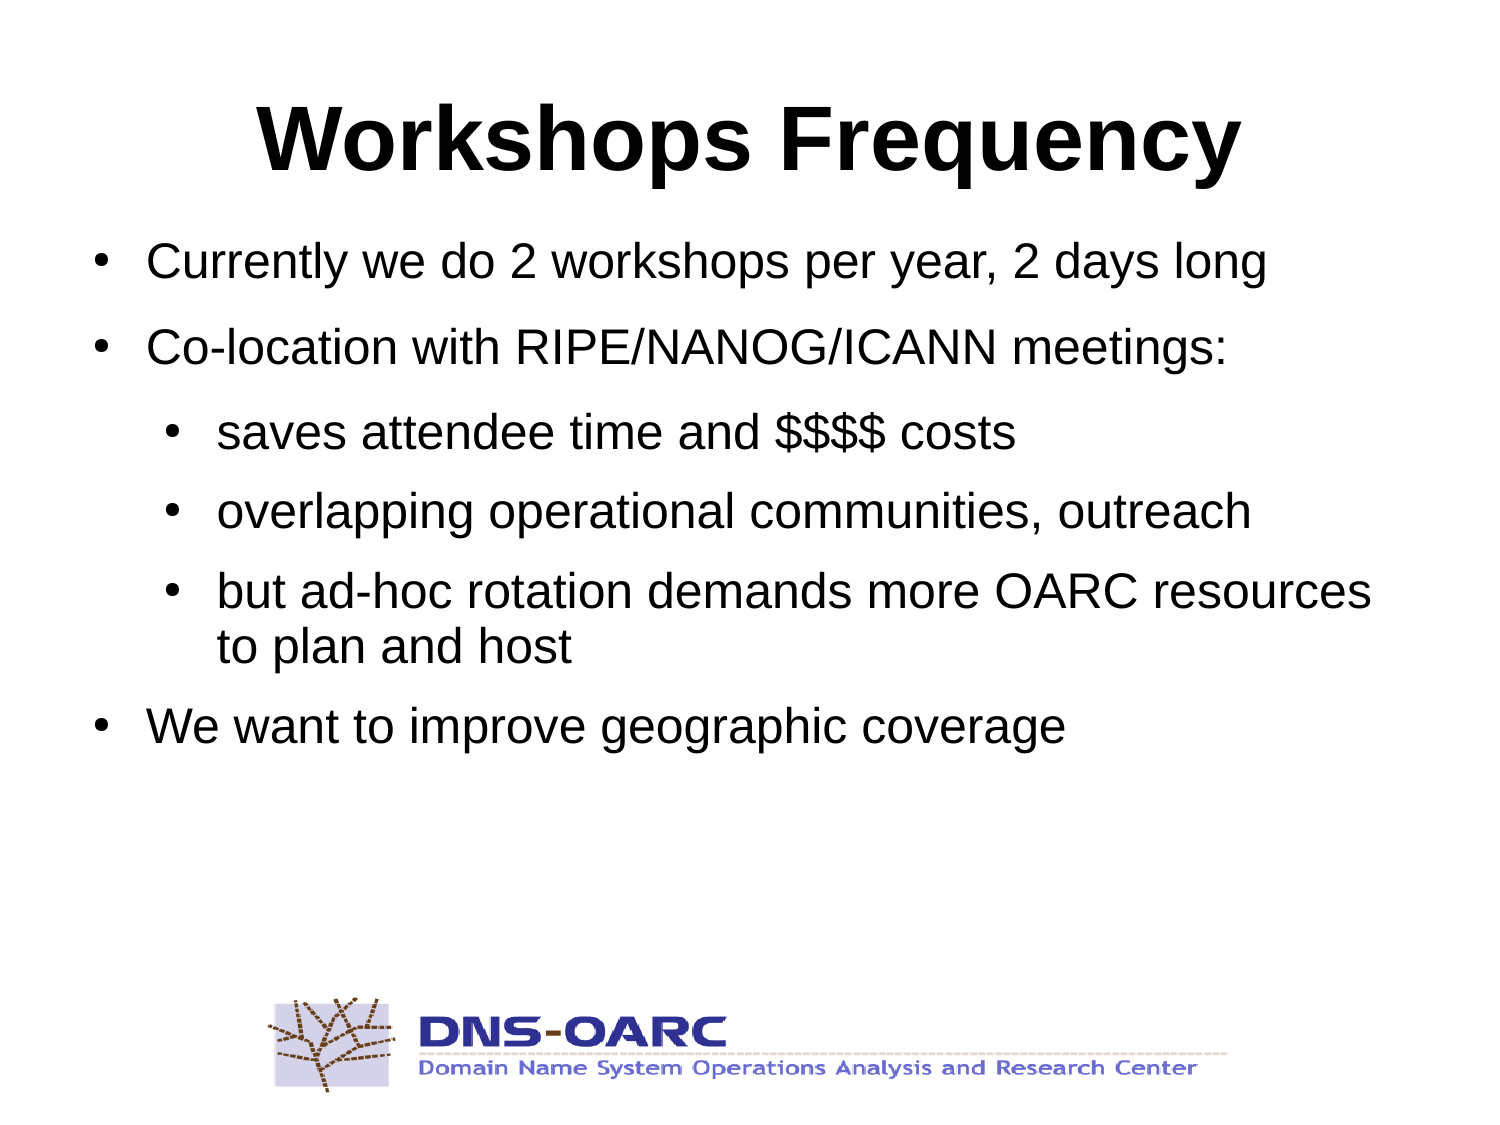

# Workshops Frequency
Currently we do 2 workshops per year, 2 days long
Co-location with RIPE/NANOG/ICANN meetings:
saves attendee time and $$$$ costs
overlapping operational communities, outreach
but ad-hoc rotation demands more OARC resources to plan and host
We want to improve geographic coverage